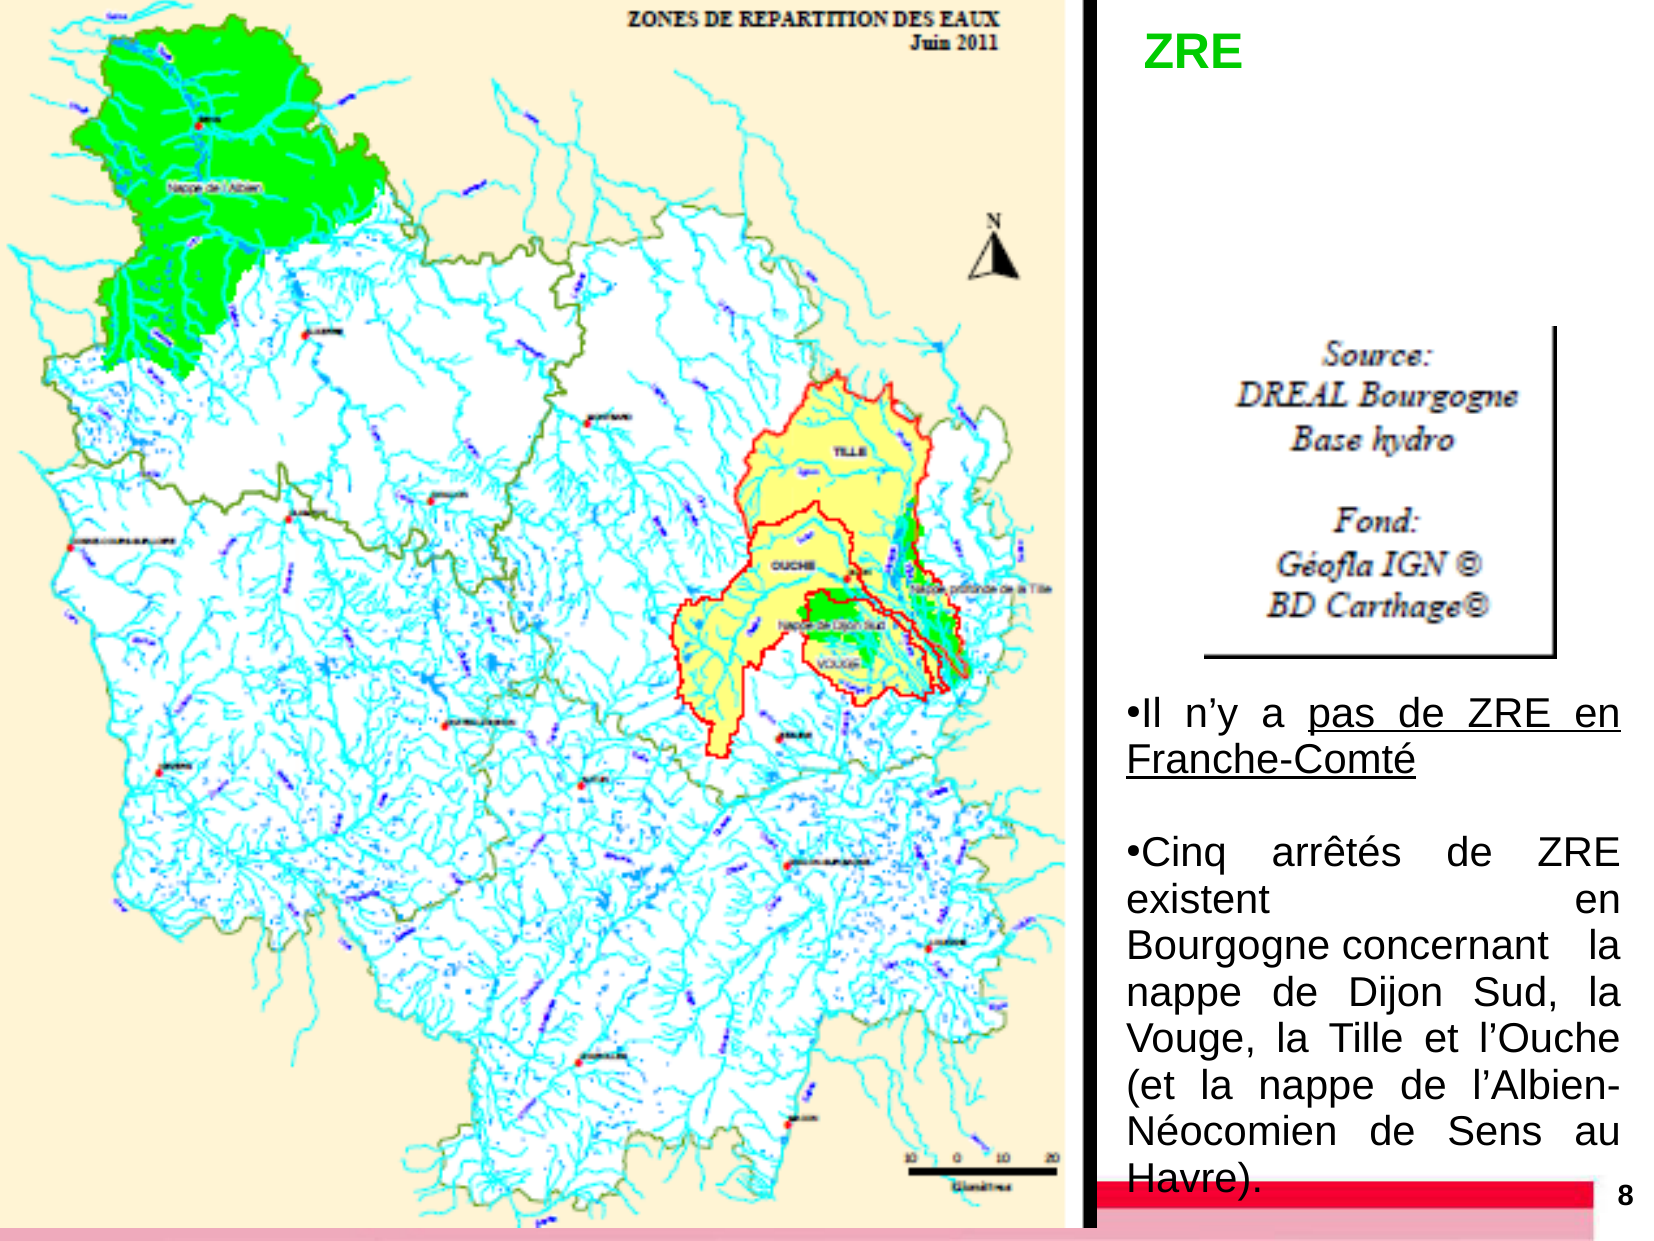

ZRE
Il n’y a pas de ZRE en Franche-Comté
Cinq arrêtés de ZRE existent en Bourgogne concernant la nappe de Dijon Sud, la Vouge, la Tille et l’Ouche (et la nappe de l’Albien-Néocomien de Sens au Havre).
8